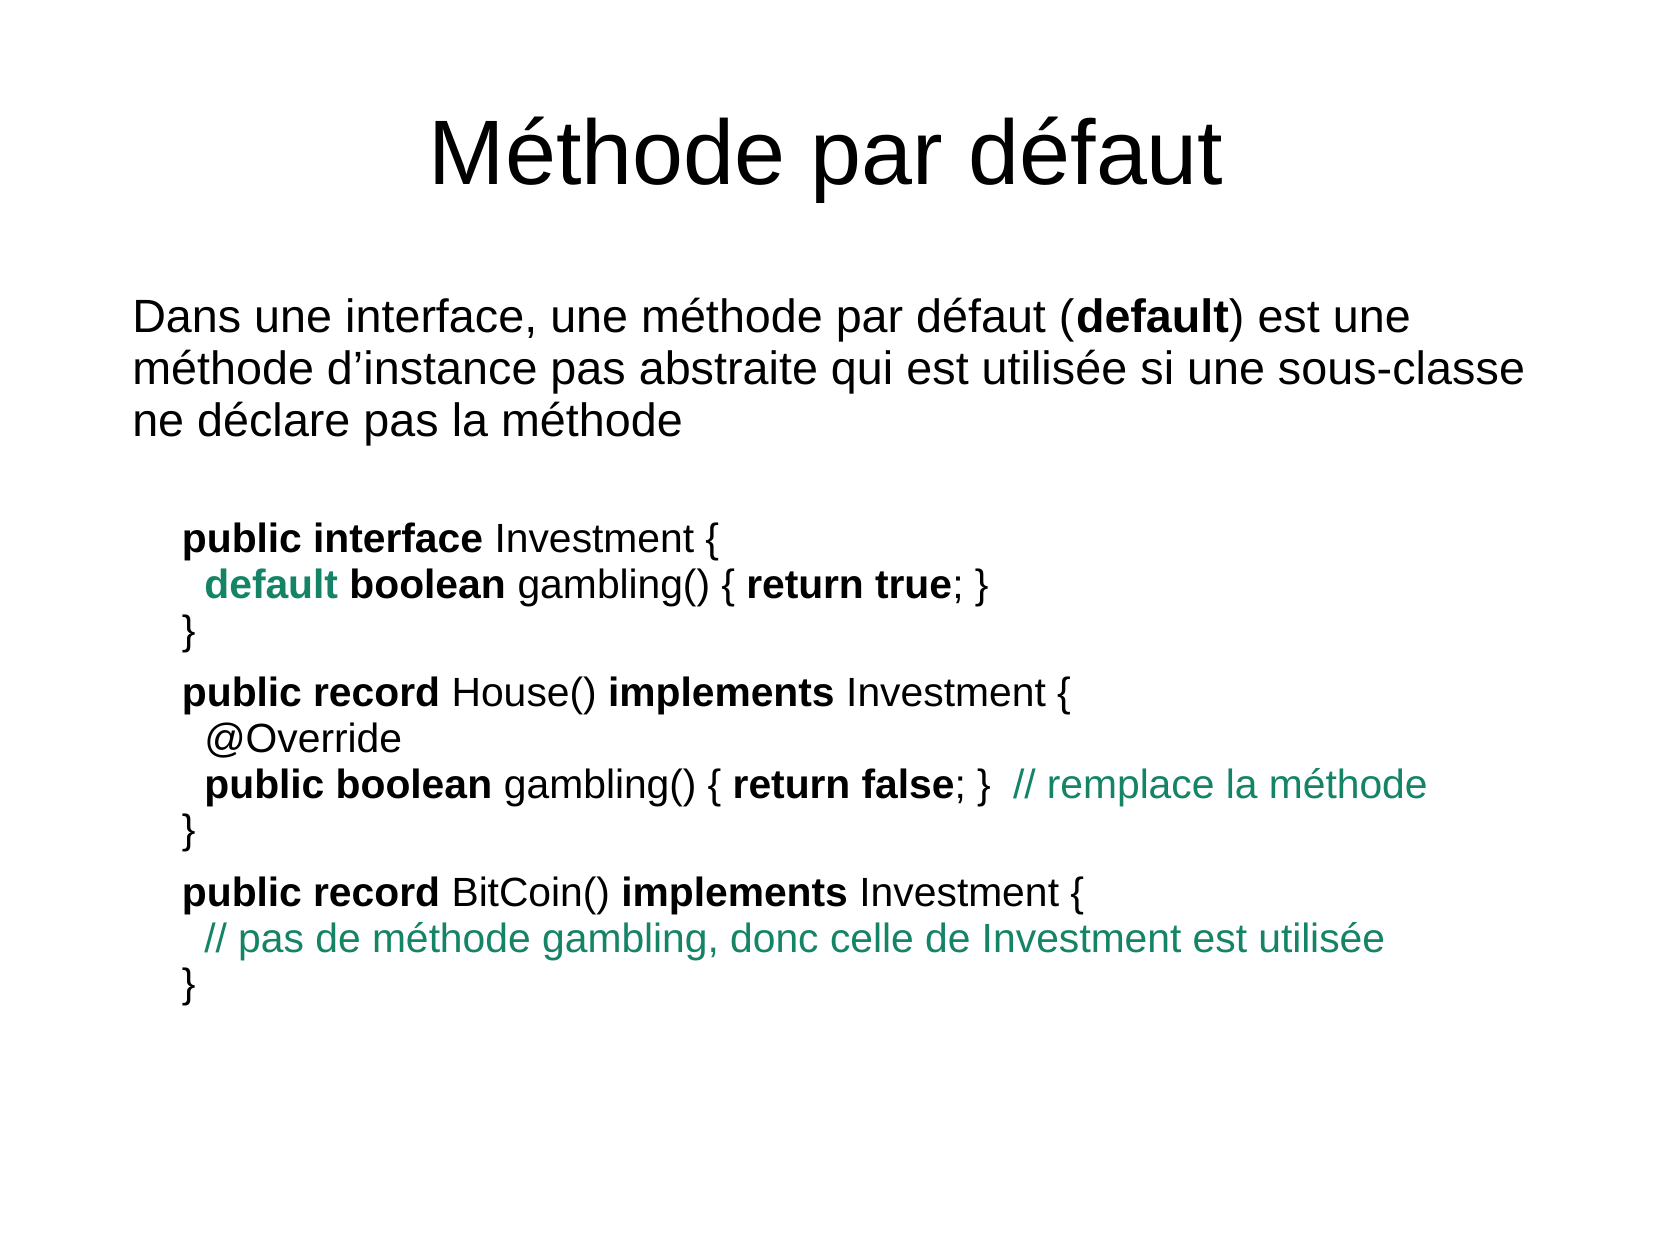

# Méthode par défaut
Dans une interface, une méthode par défaut (default) est une méthode d’instance pas abstraite qui est utilisée si une sous-classe ne déclare pas la méthode
public interface Investment {
 default boolean gambling() { return true; }
}
public record House() implements Investment {
 @Override
 public boolean gambling() { return false; } // remplace la méthode
}
public record BitCoin() implements Investment {
 // pas de méthode gambling, donc celle de Investment est utilisée
}